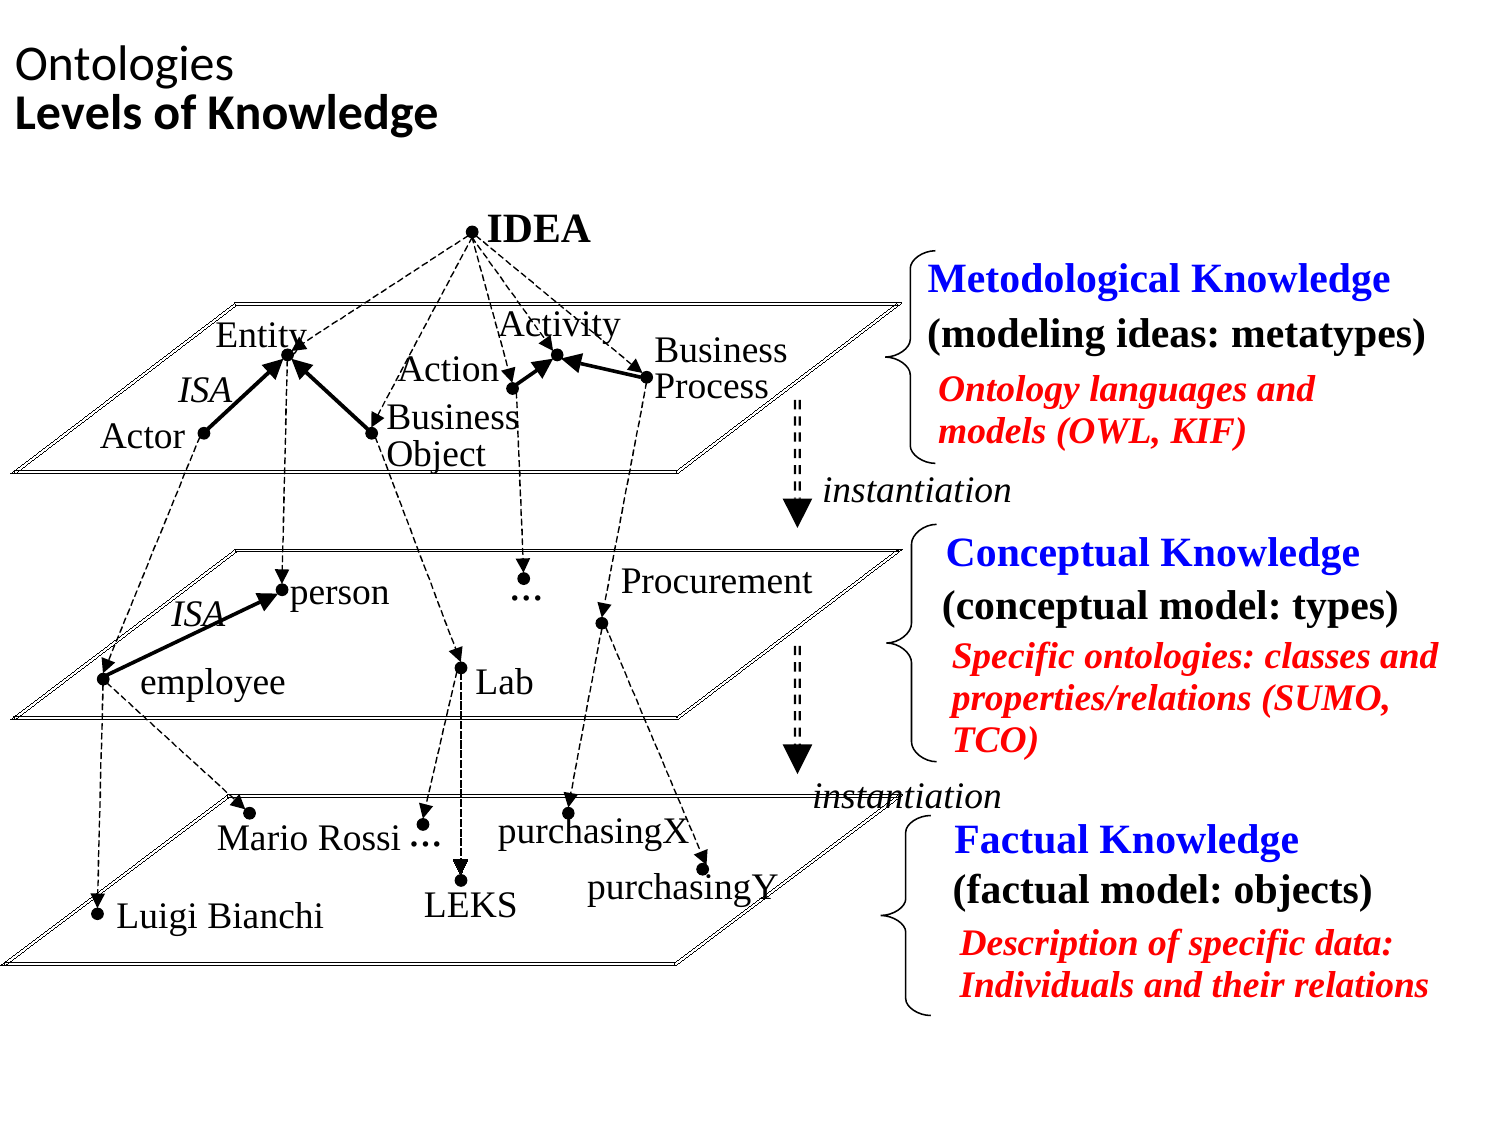

# Ontologies Levels of Knowledge
IDEA
Metodological Knowledge
Activity
(modeling ideas: metatypes)
Entity
Business
Action
Ontology languages and
models (OWL, KIF)
Process
ISA
Business
Actor
Object
instantiation
Conceptual Knowledge
...
Procurement
person
(conceptual model: types)
ISA
Specific ontologies: classes and properties/relations (SUMO, TCO)
employee
Lab
instantiation
...
Factual Knowledge
purchasingX
Mario Rossi
(factual model: objects)
purchasingY
LEKS
Luigi Bianchi
Description of specific data:
Individuals and their relations